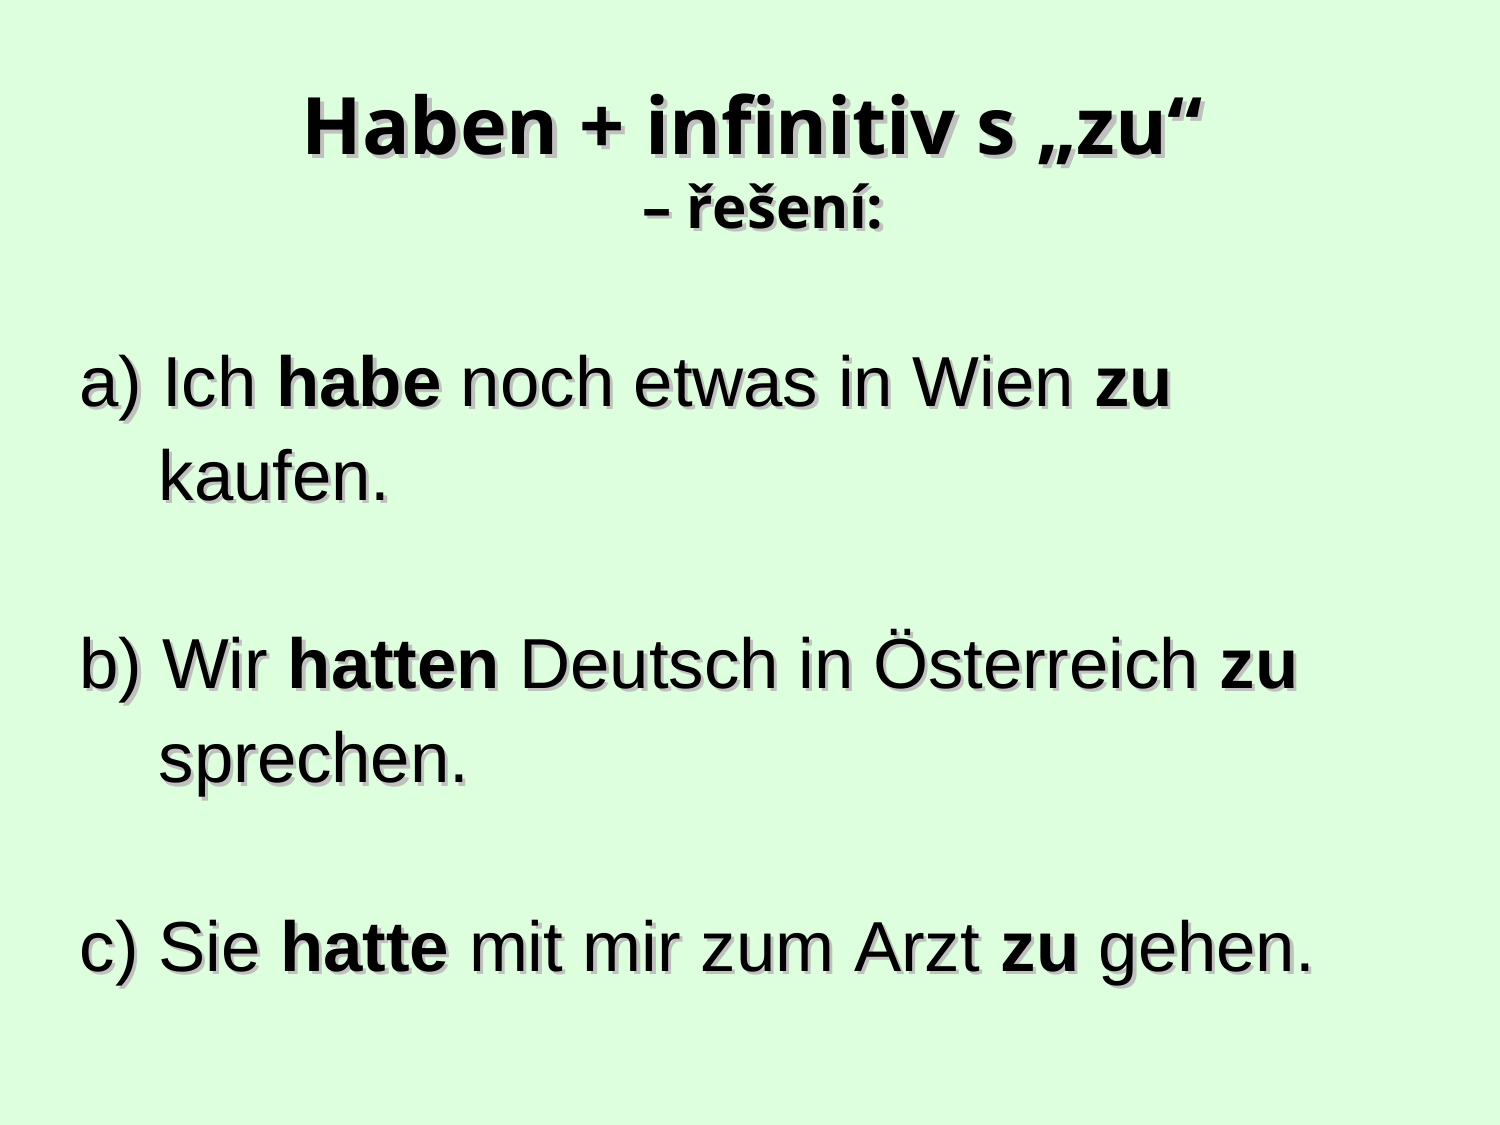

# Haben + infinitiv s „zu“ – řešení:
a) Ich habe noch etwas in Wien zu
 kaufen.
b) Wir hatten Deutsch in Österreich zu
 sprechen.
c) Sie hatte mit mir zum Arzt zu gehen.